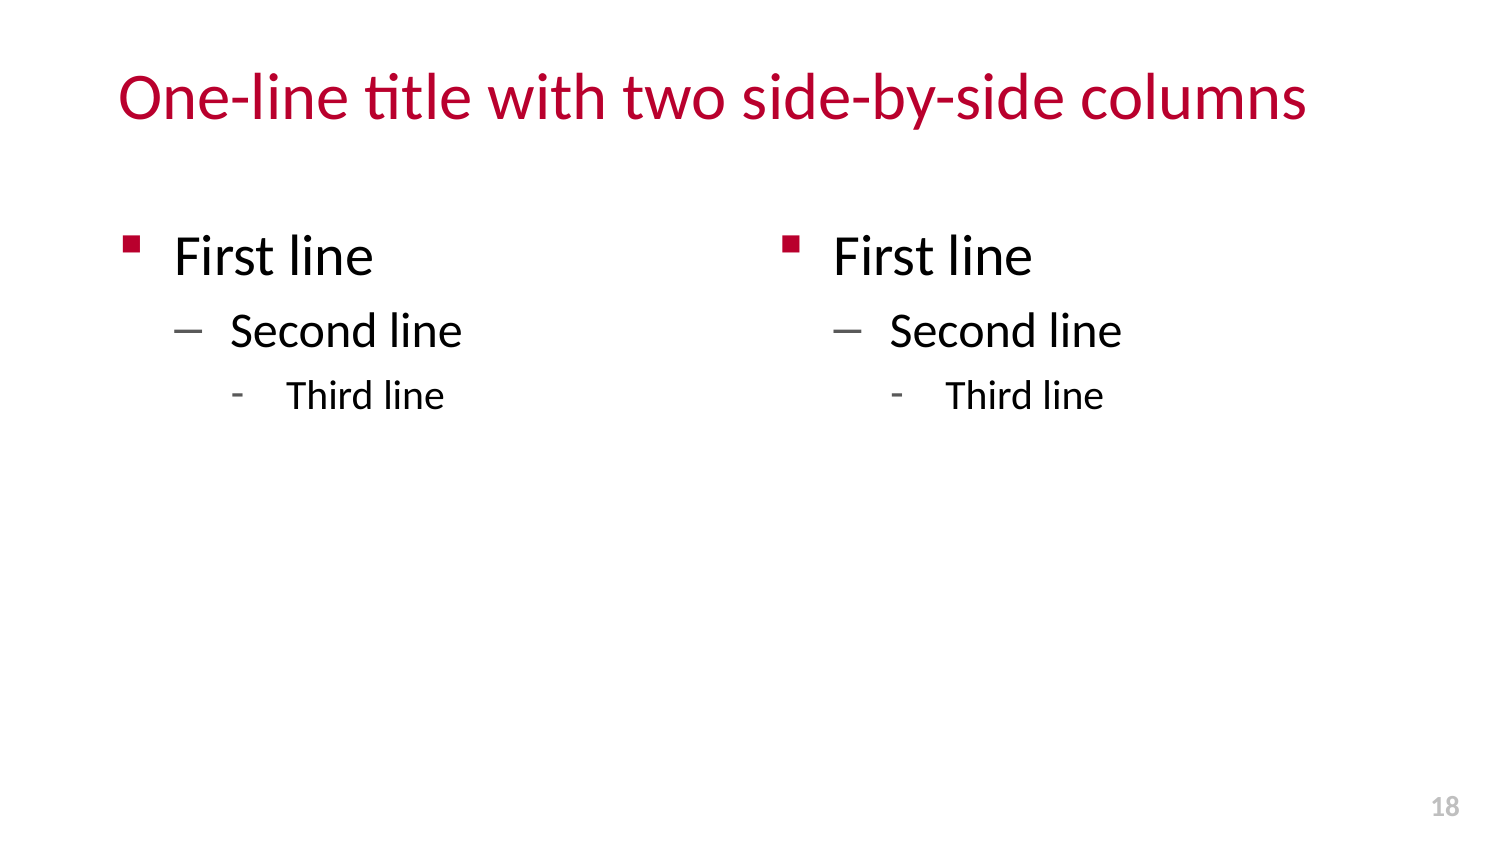

# One-line title with two side-by-side columns
First line
Second line
Third line
First line
Second line
Third line